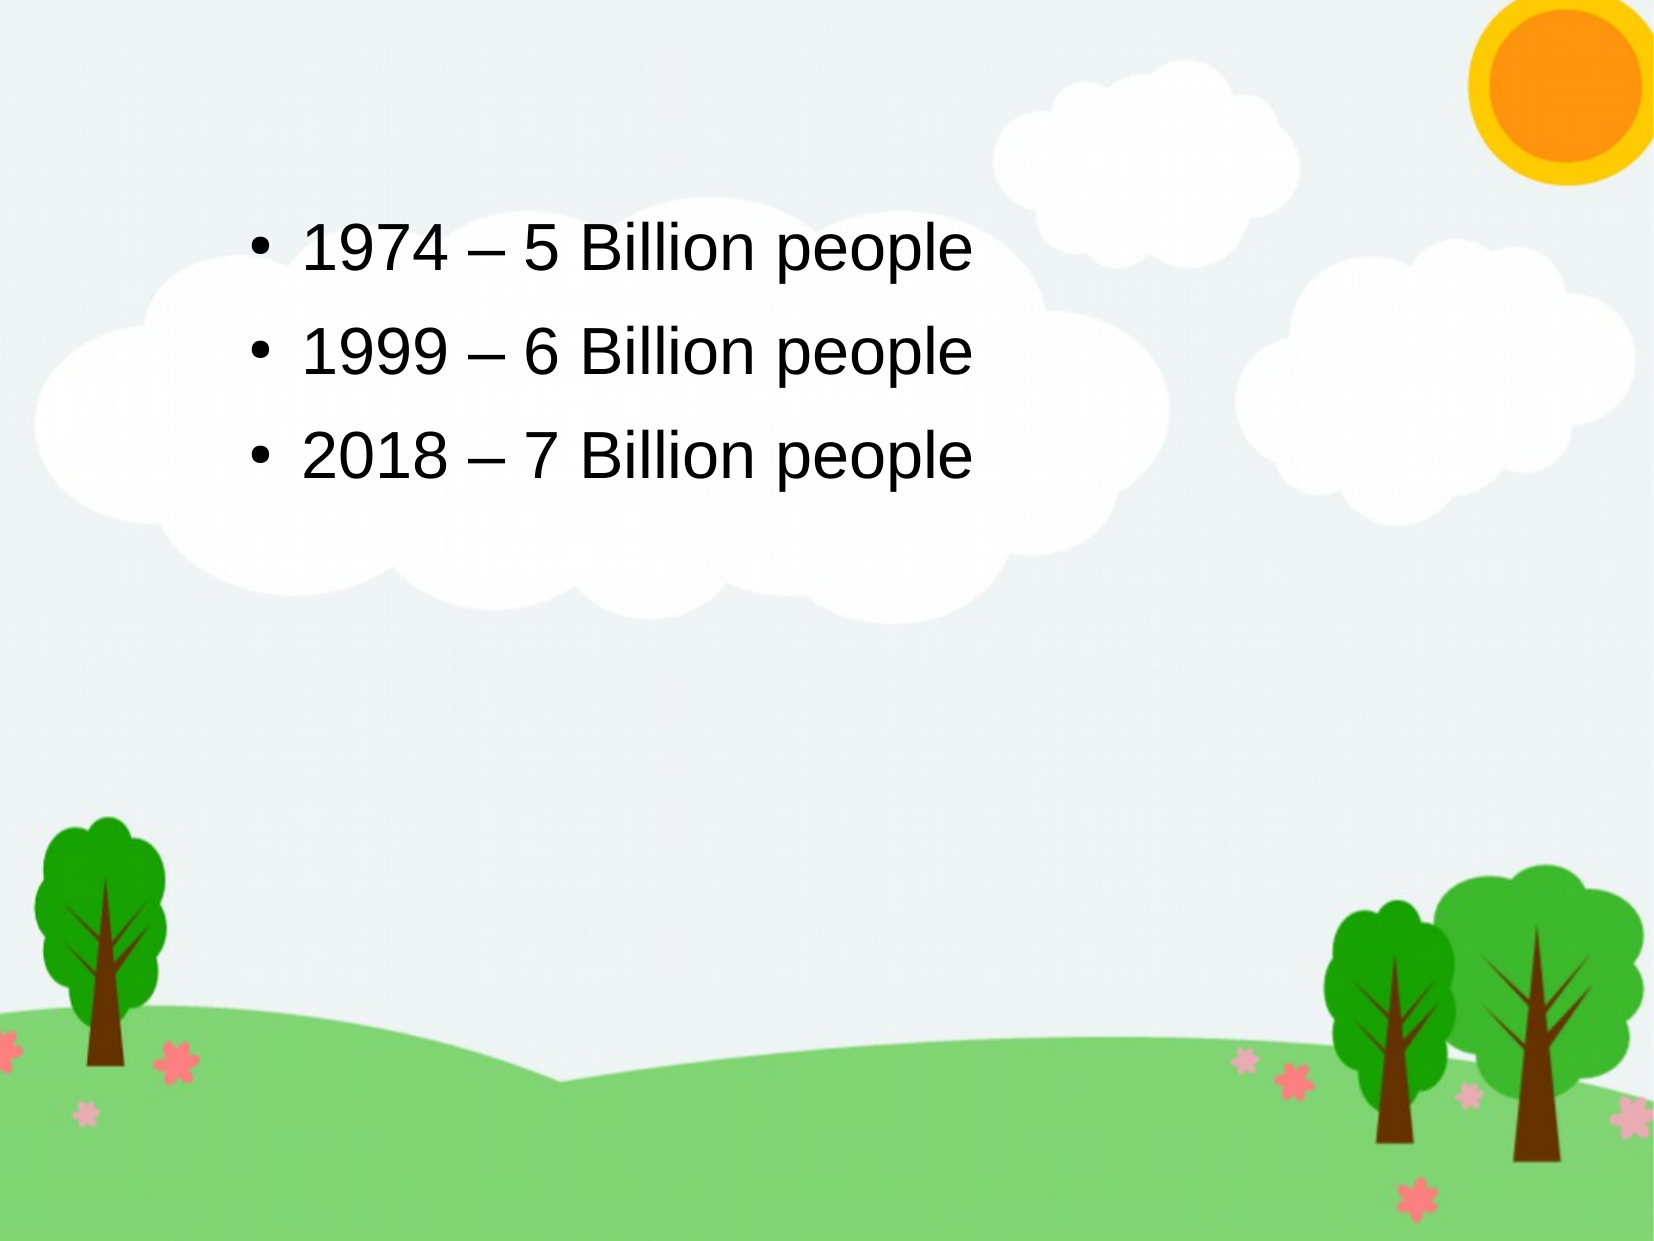

# 1974 – 5 Billion people
1999 – 6 Billion people
2018 – 7 Billion people